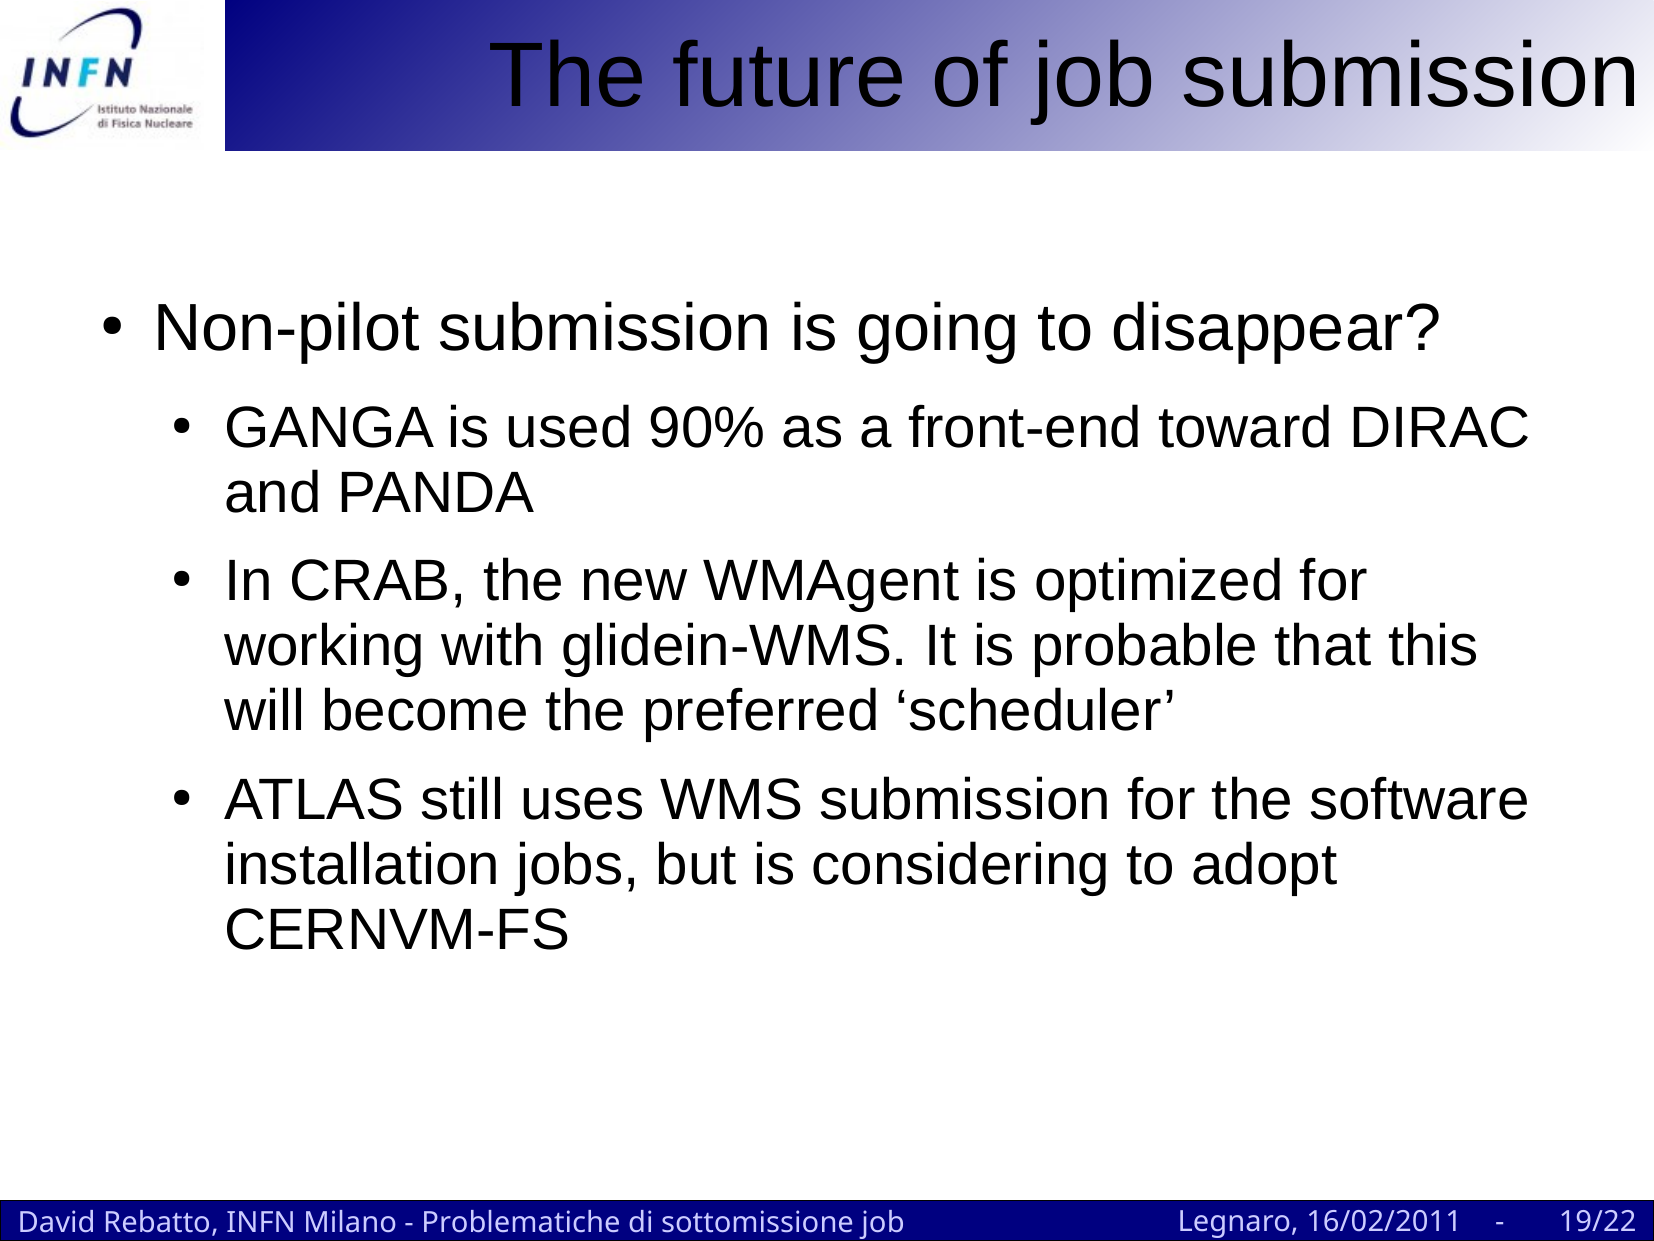

# The future of job submission
Non-pilot submission is going to disappear?
GANGA is used 90% as a front-end toward DIRAC and PANDA
In CRAB, the new WMAgent is optimized for working with glidein-WMS. It is probable that this will become the preferred ‘scheduler’
ATLAS still uses WMS submission for the software installation jobs, but is considering to adopt CERNVM-FS
Legnaro, 16/02/2011
19
David Rebatto, INFN Milano - Problematiche di sottomissione job